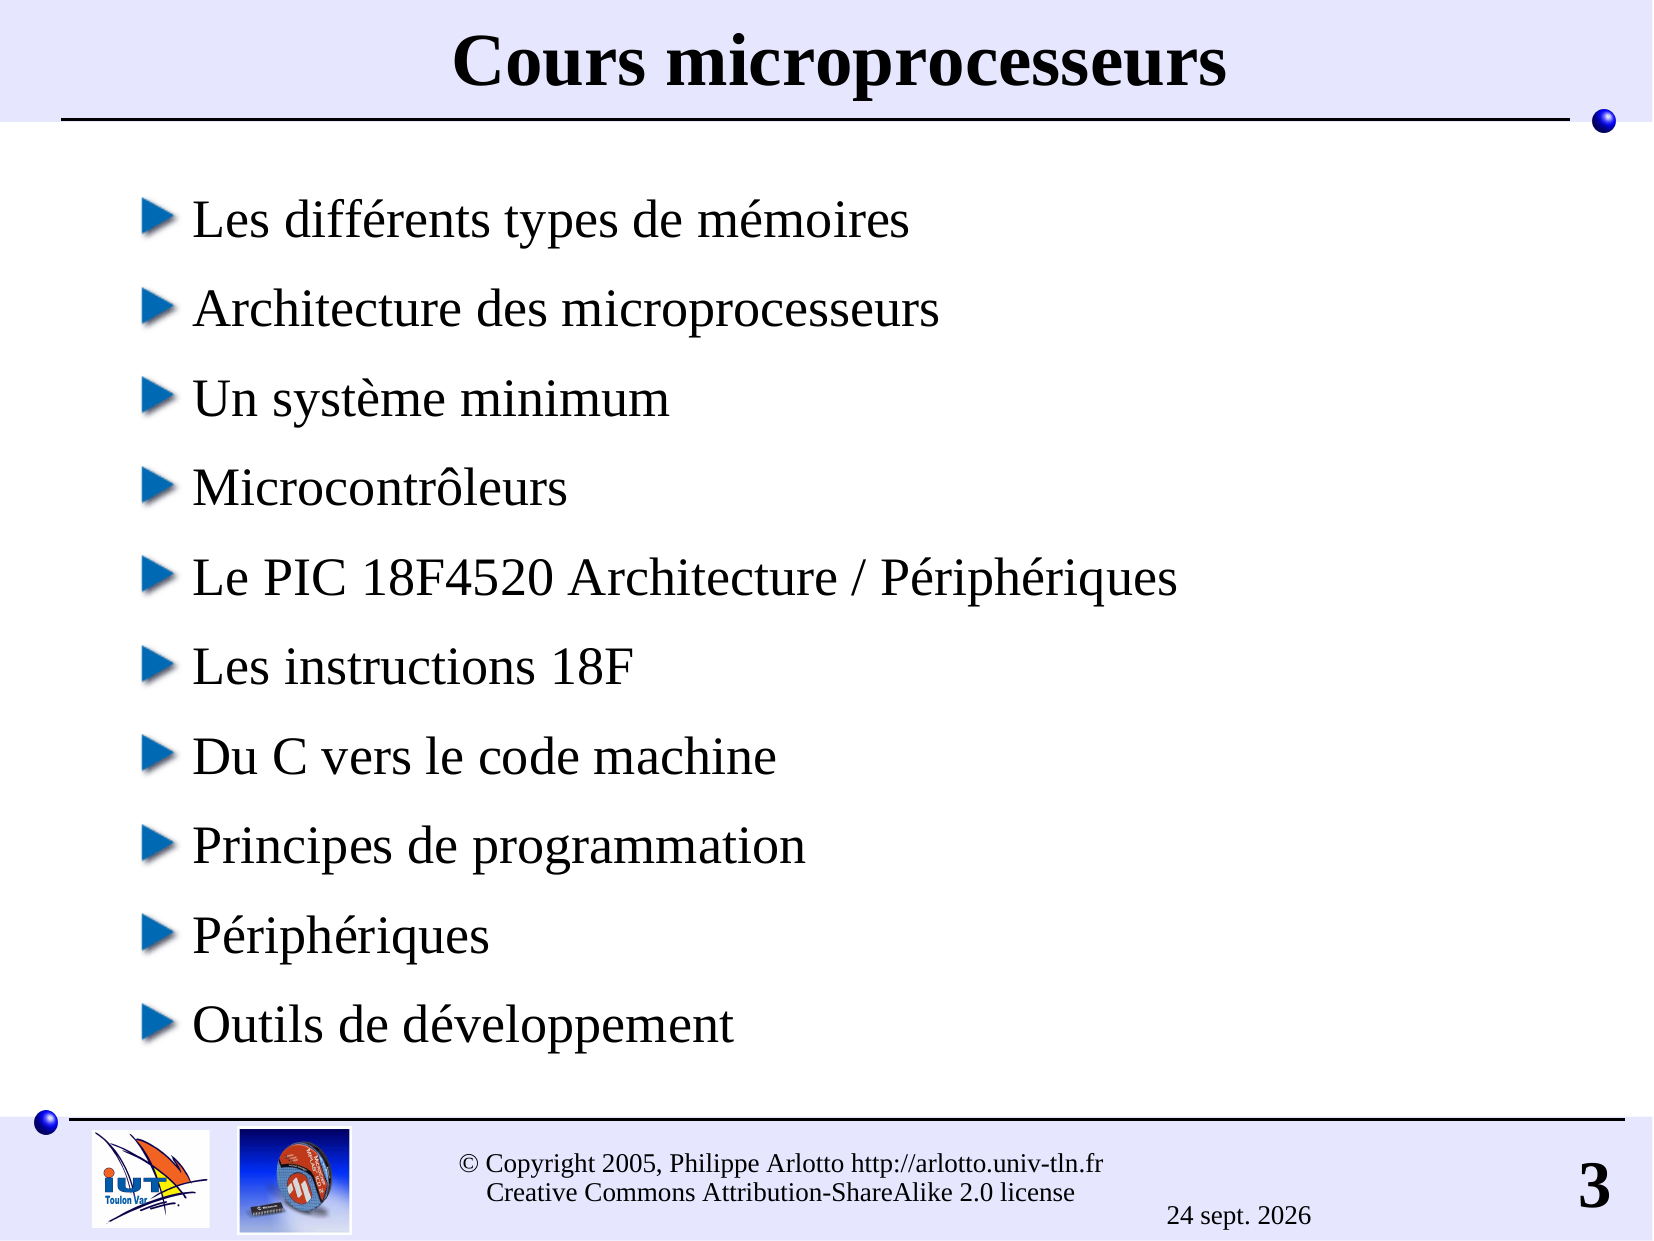

# Cours microprocesseurs
Les différents types de mémoires
Architecture des microprocesseurs
Un système minimum
Microcontrôleurs
Le PIC 18F4520 Architecture / Périphériques
Les instructions 18F
Du C vers le code machine
Principes de programmation
Périphériques
Outils de développement